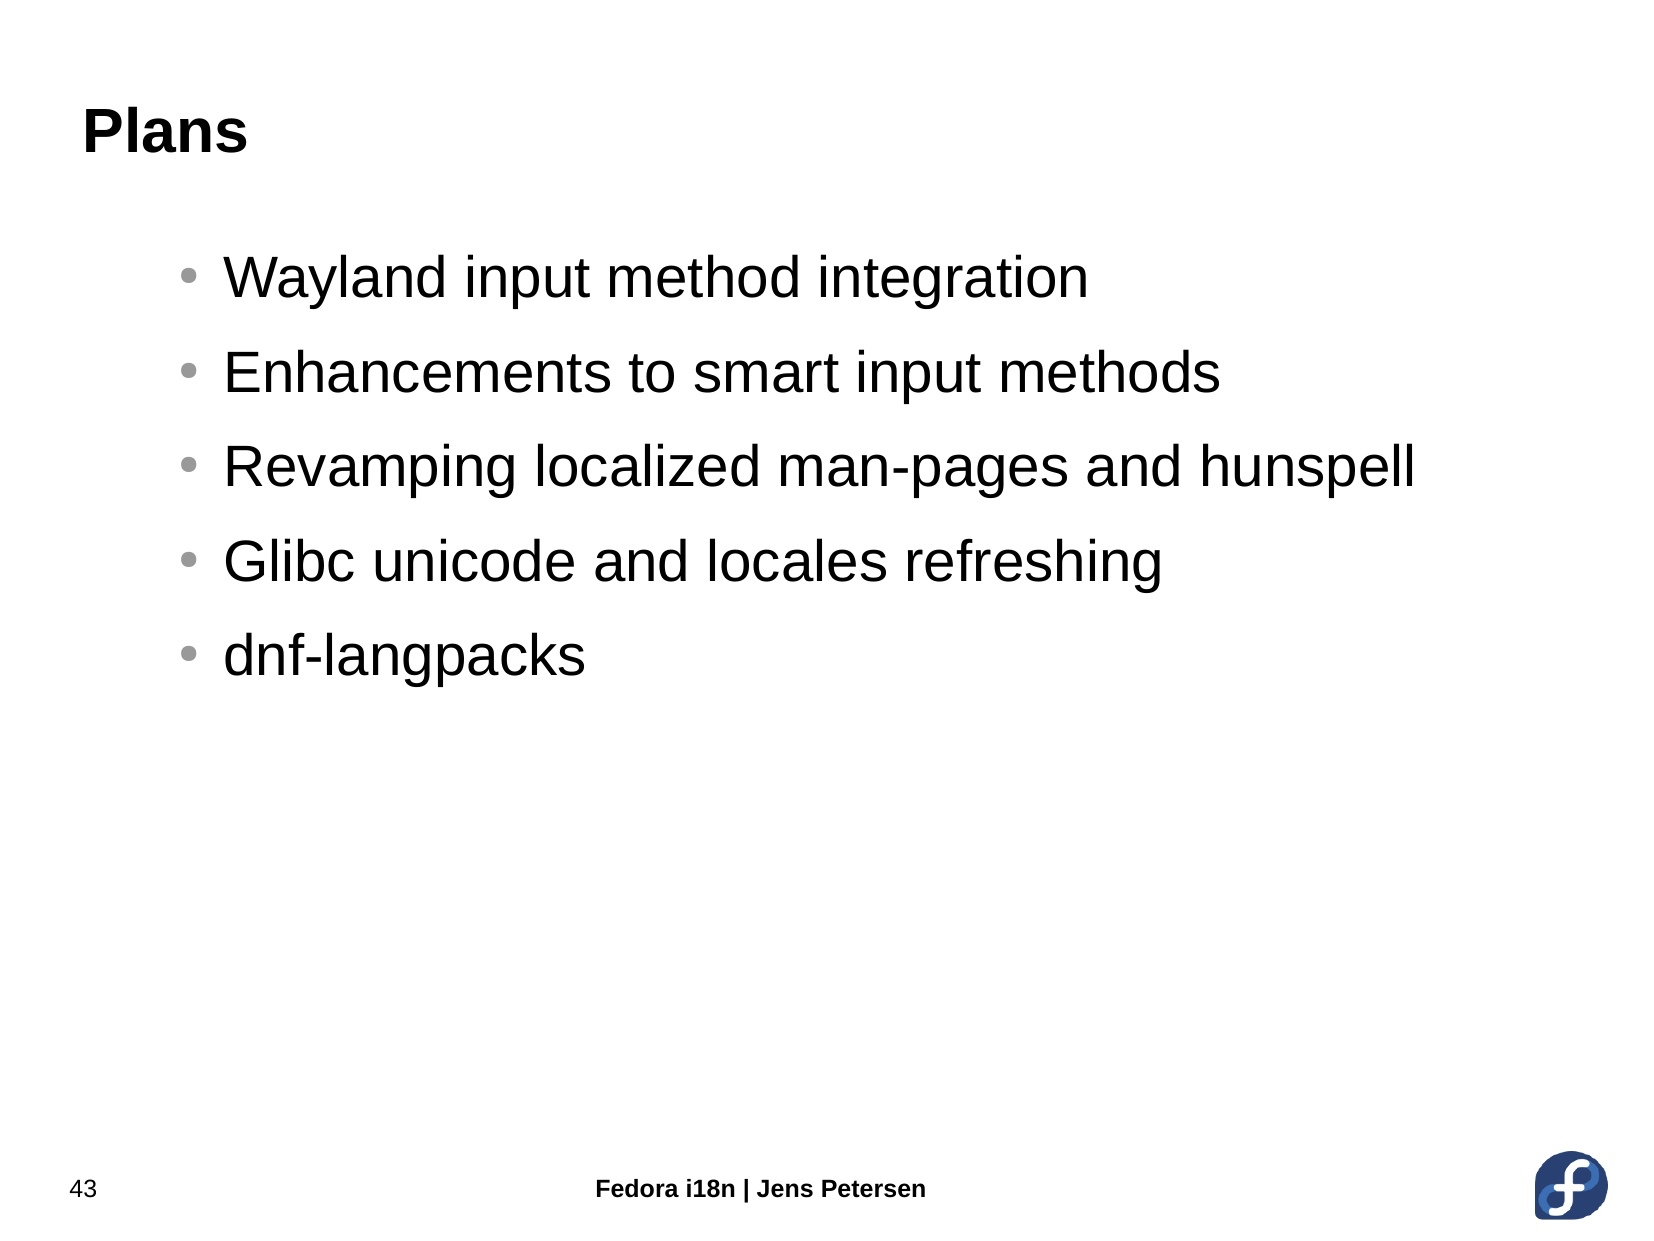

# Plans
Wayland input method integration
Enhancements to smart input methods
Revamping localized man-pages and hunspell
Glibc unicode and locales refreshing
dnf-langpacks